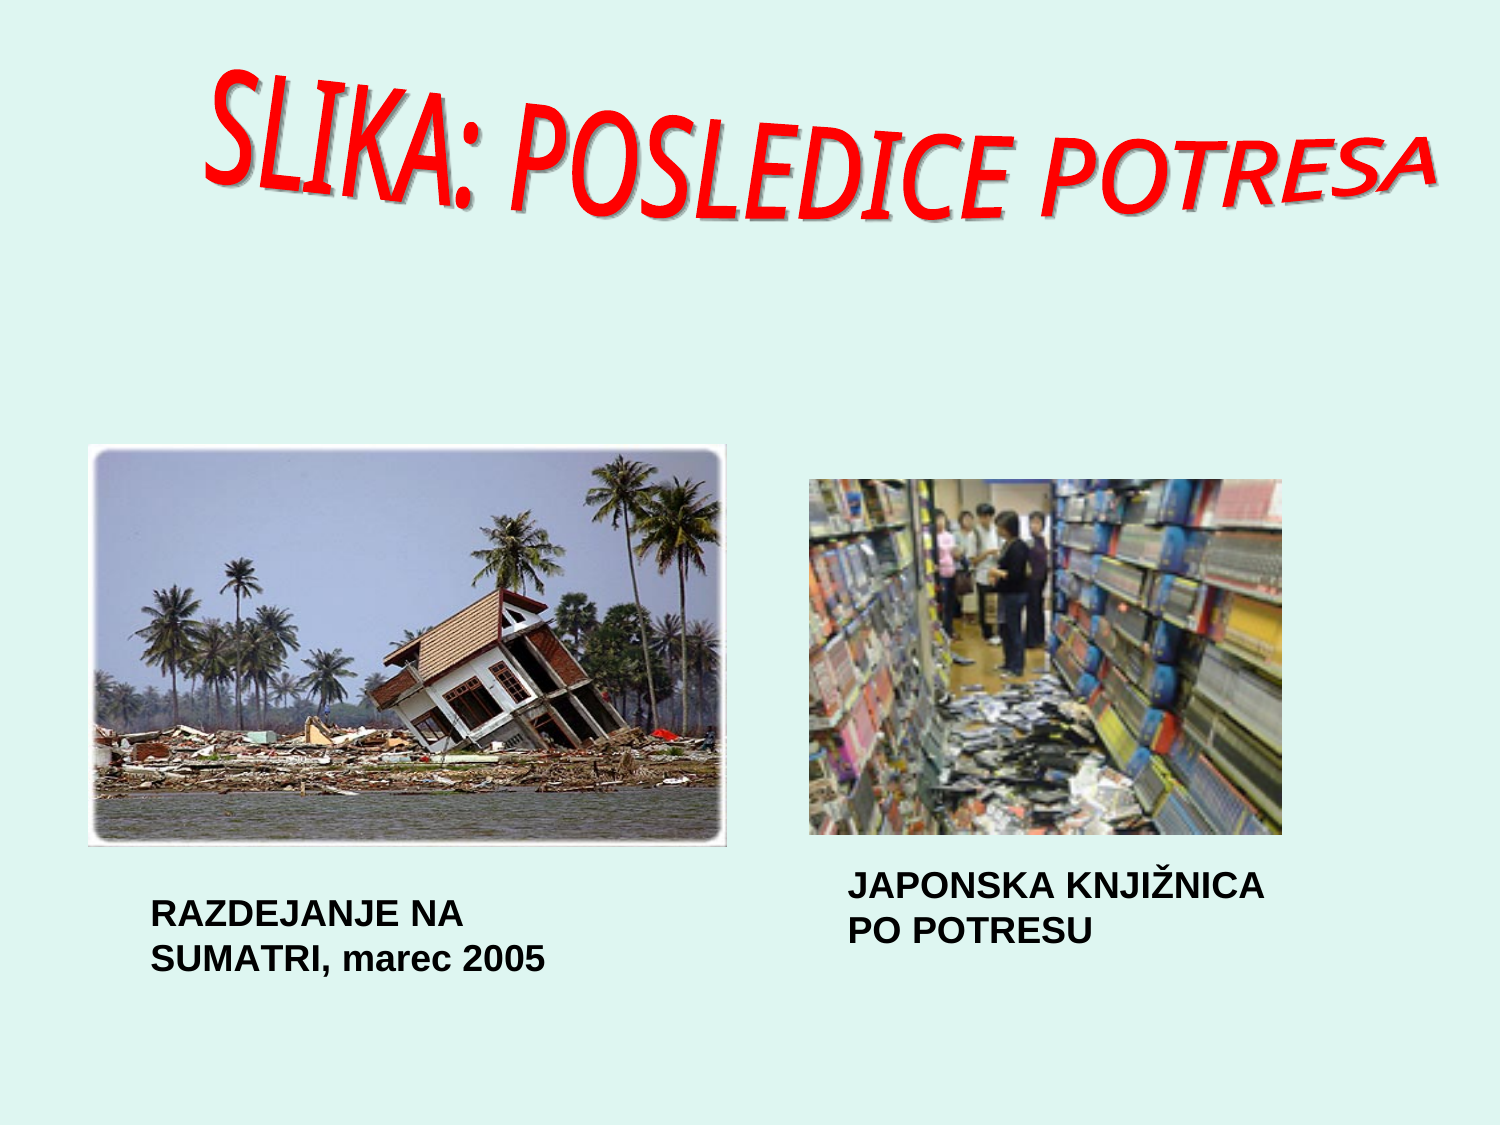

SLIKA: POSLEDICE POTRESA
#
JAPONSKA KNJIŽNICA
PO POTRESU
RAZDEJANJE NA SUMATRI, marec 2005